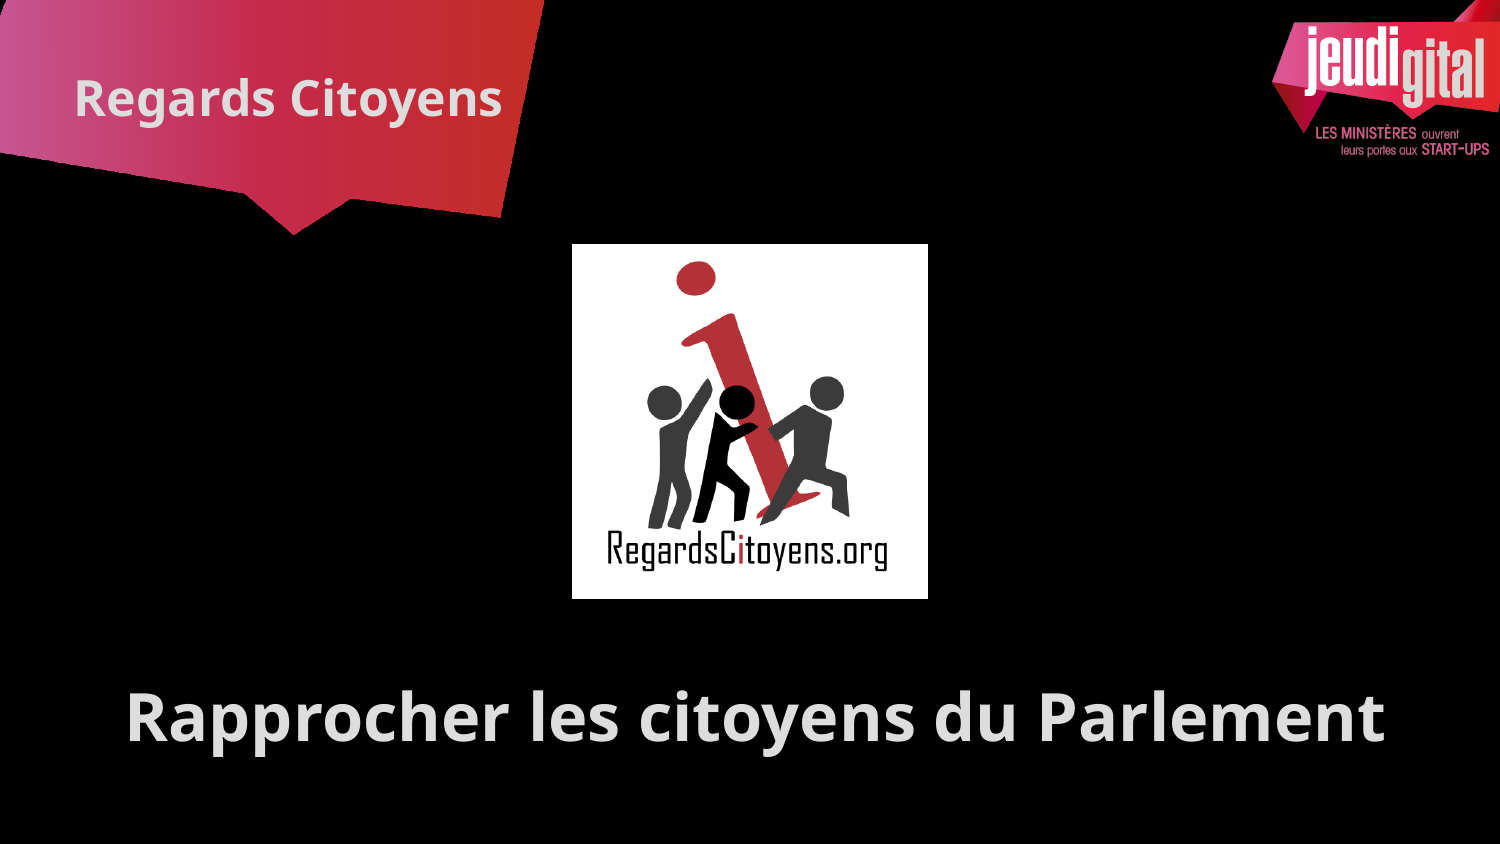

Regards Citoyens
logo
Rapprocher les citoyens du Parlement